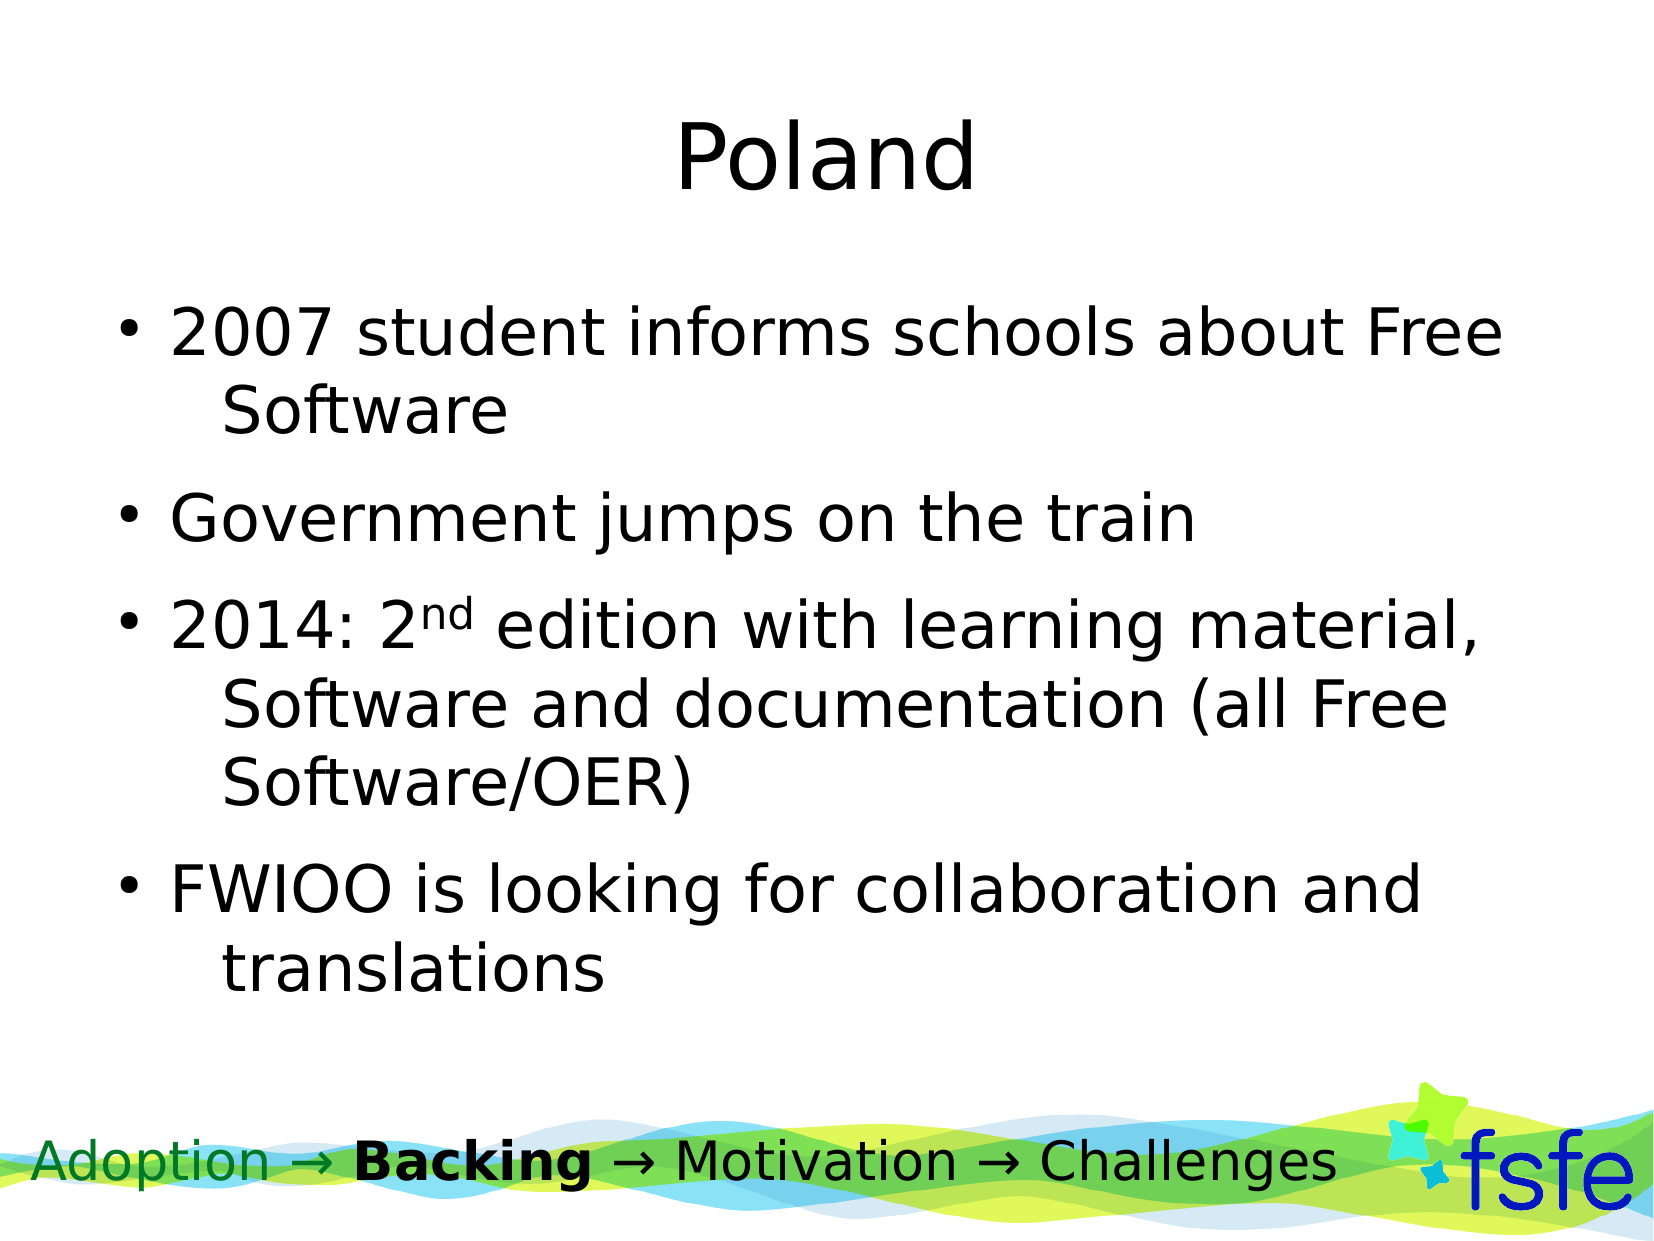

# Poland
2007 student informs schools about Free Software
Government jumps on the train
2014: 2nd edition with learning material, Software and documentation (all Free Software/OER)
FWIOO is looking for collaboration and translations
Adoption → Backing → Motivation → Challenges